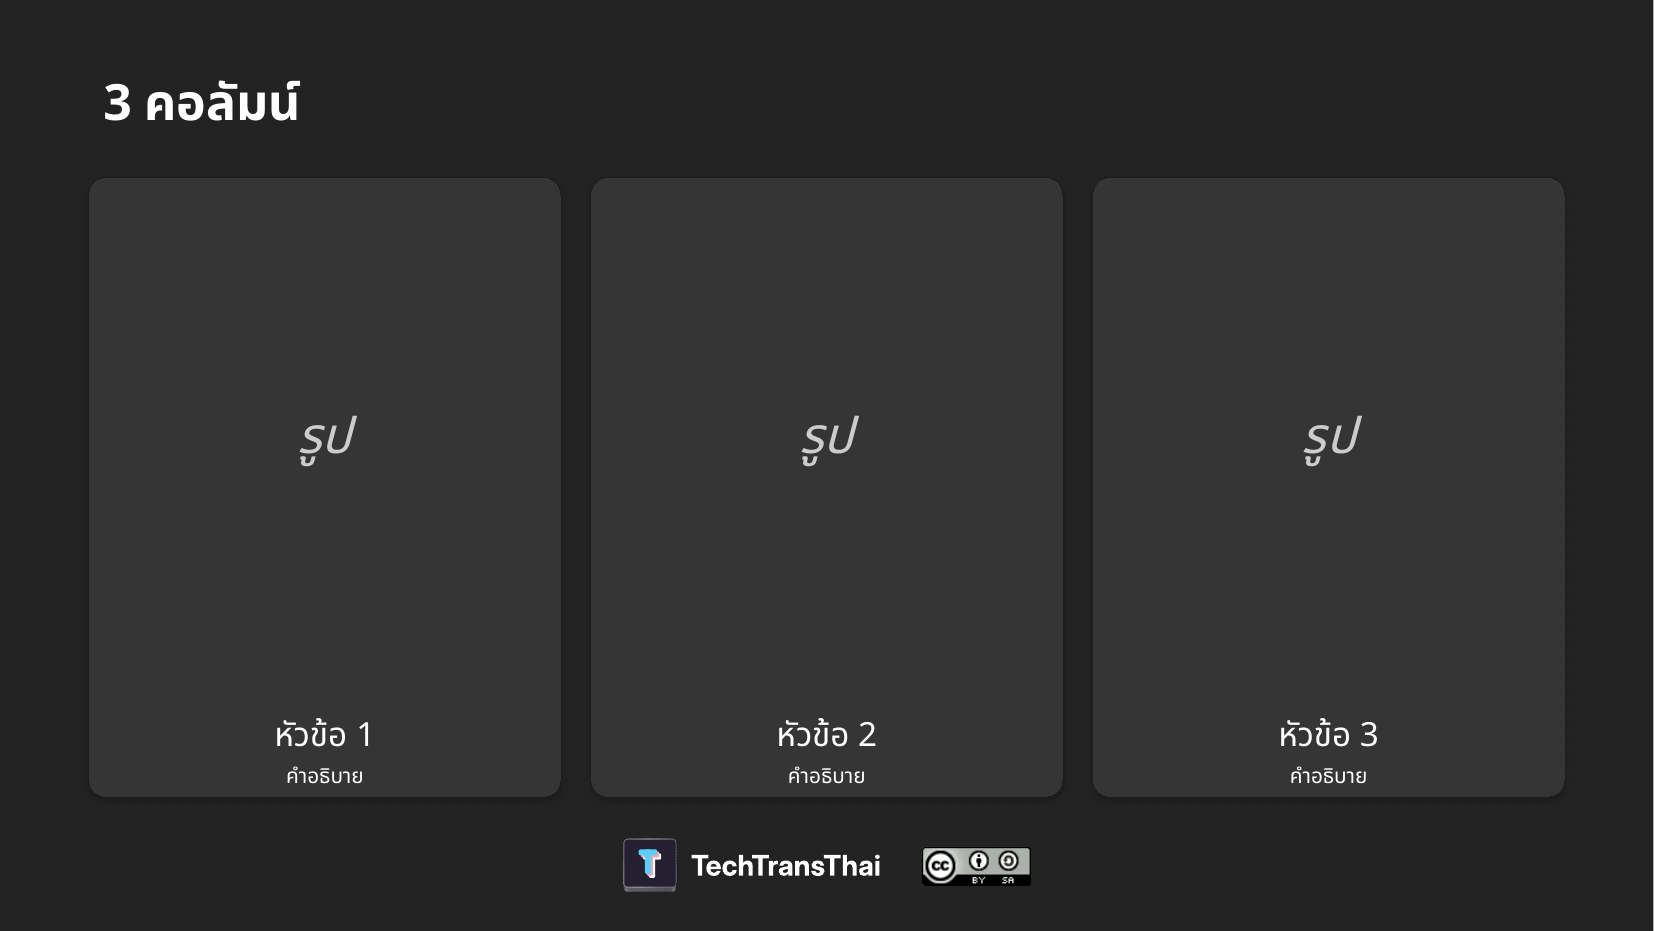

3 คอลัมน์
หัวข้อ 1
คำอธิบาย
หัวข้อ 2
คำอธิบาย
หัวข้อ 3
คำอธิบาย
รูป
รูป
รูป